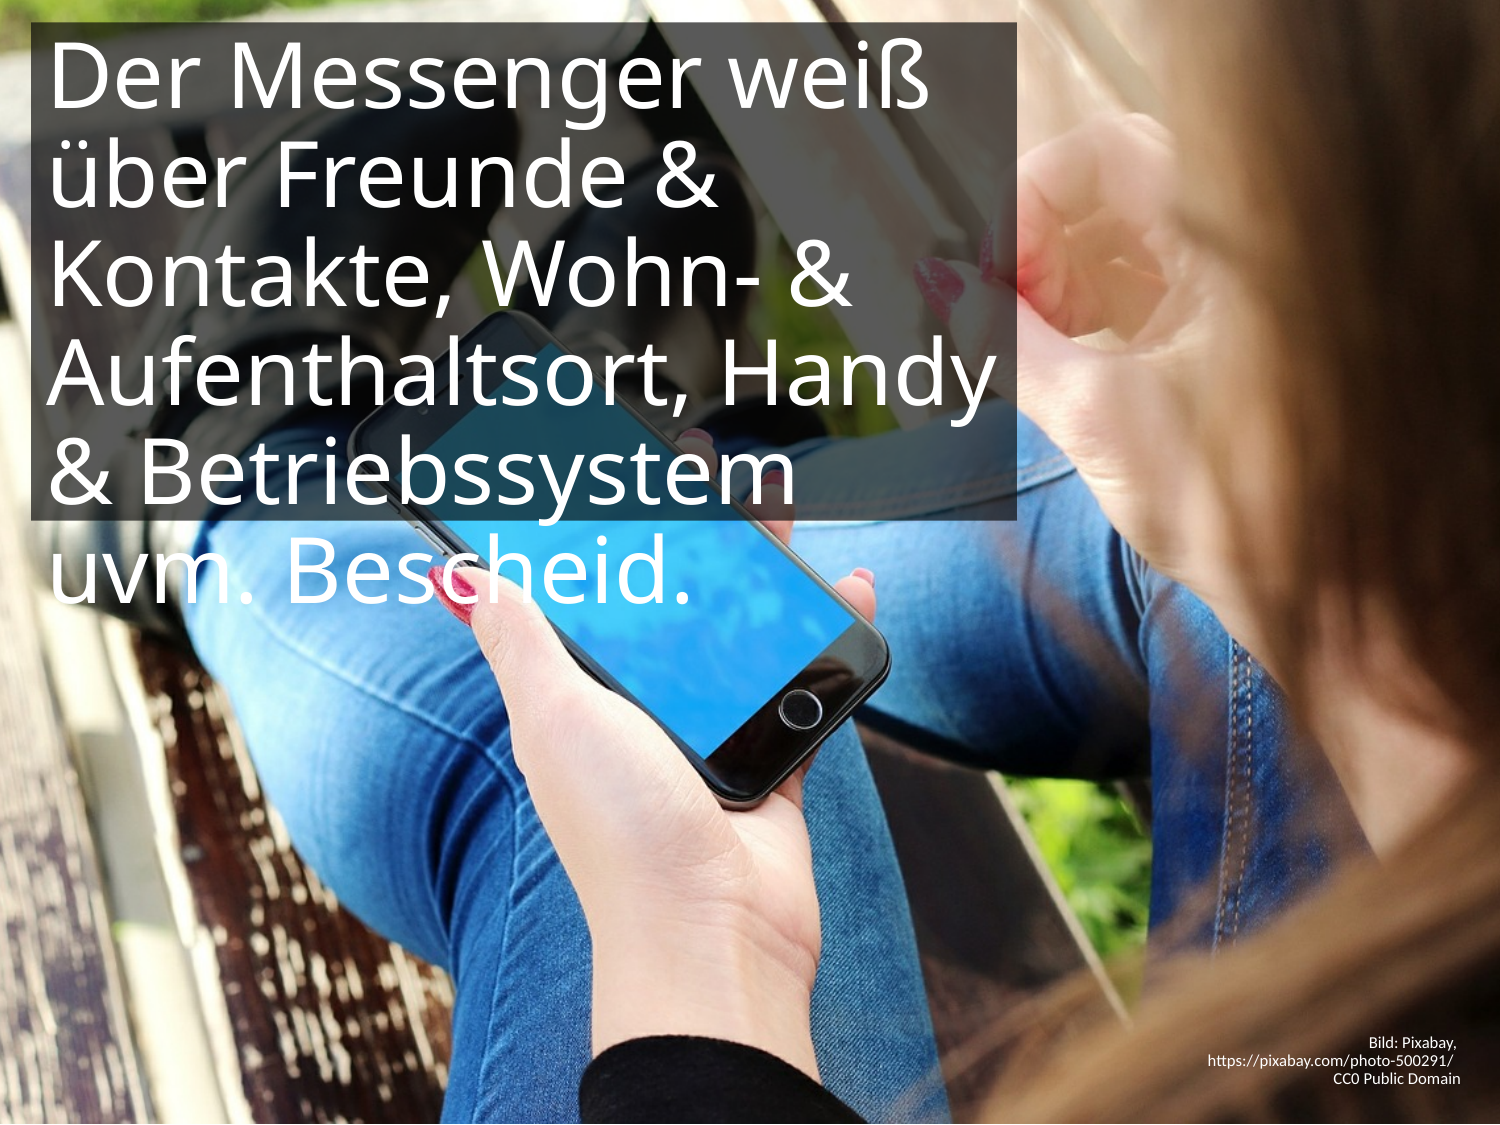

# Der Messenger weiß über Freunde & Kontakte, Wohn- & Aufenthaltsort, Handy & Betriebssystem uvm. Bescheid.
Bild: Pixabay,
https://pixabay.com/photo-500291/
CC0 Public Domain